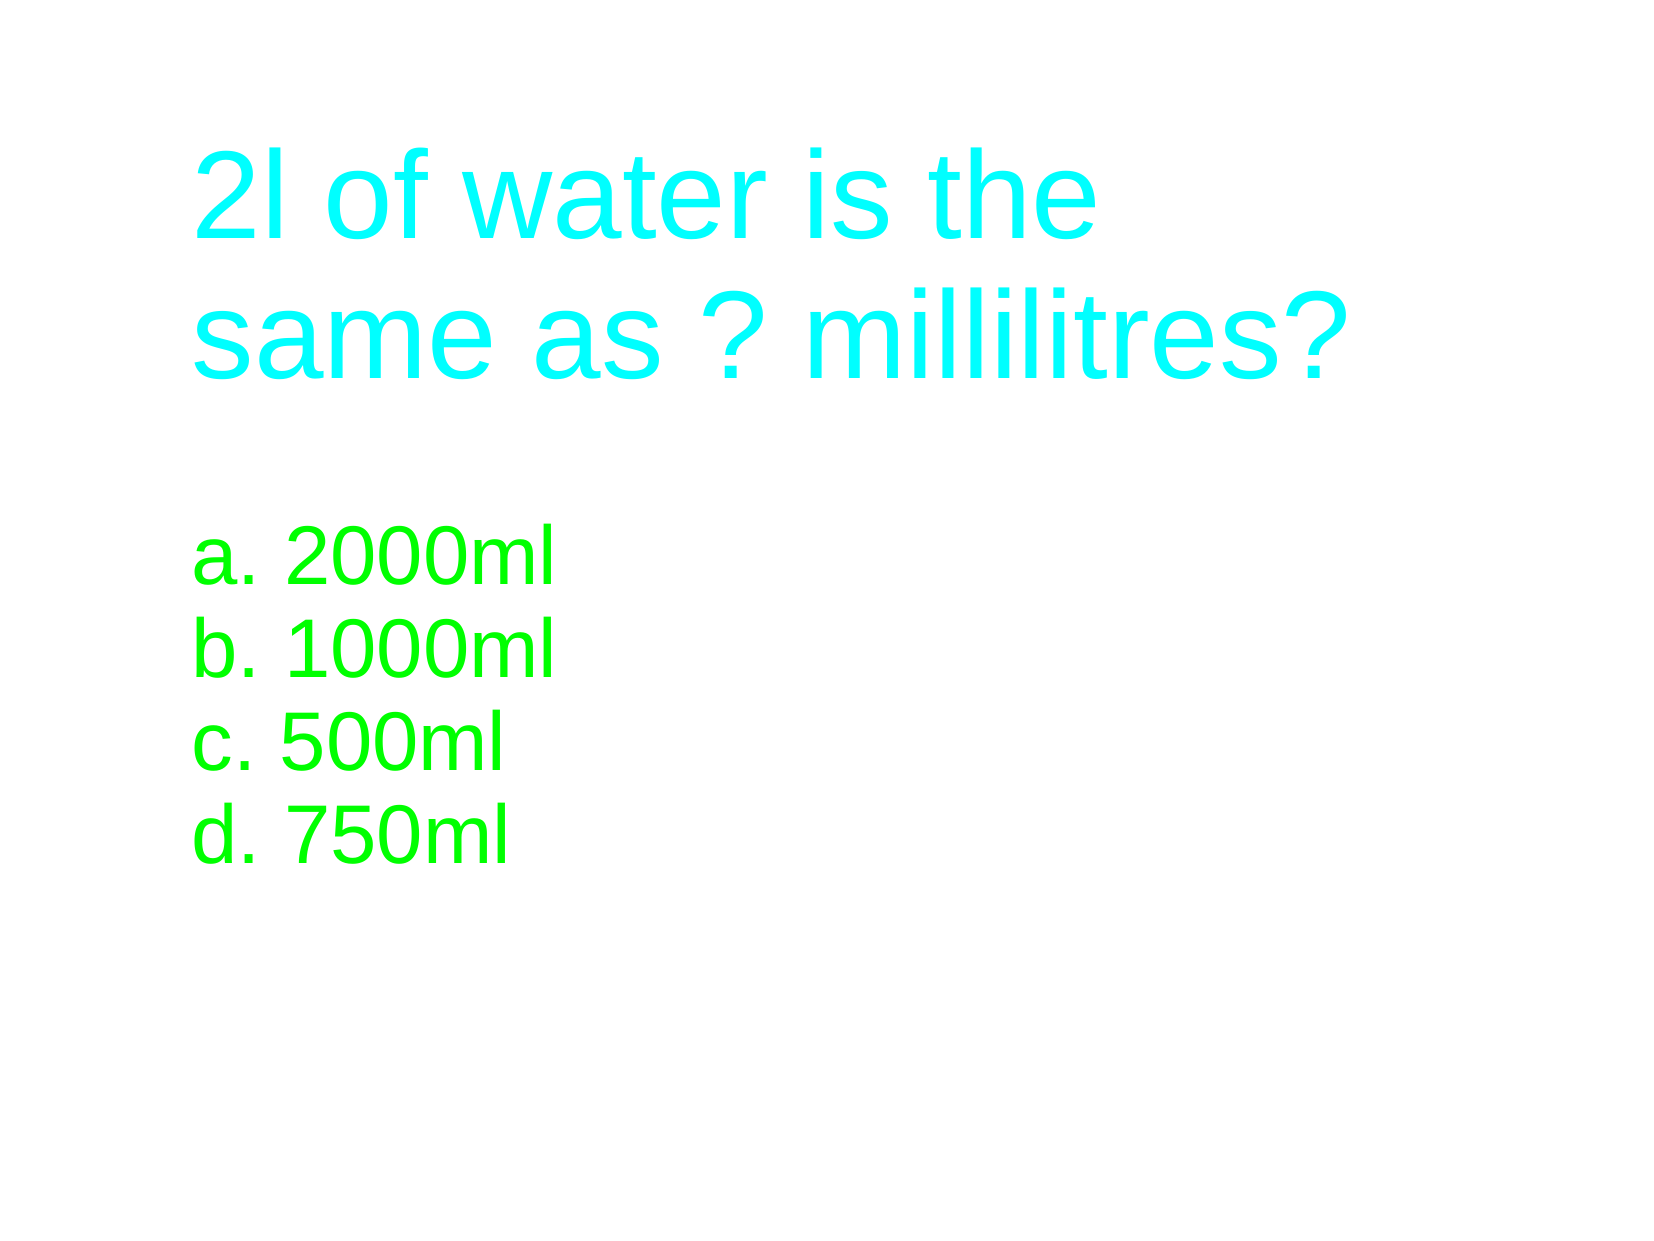

2l of water is the same as ? millilitres?
a. 2000ml
b. 1000ml
c. 500ml
d. 750ml